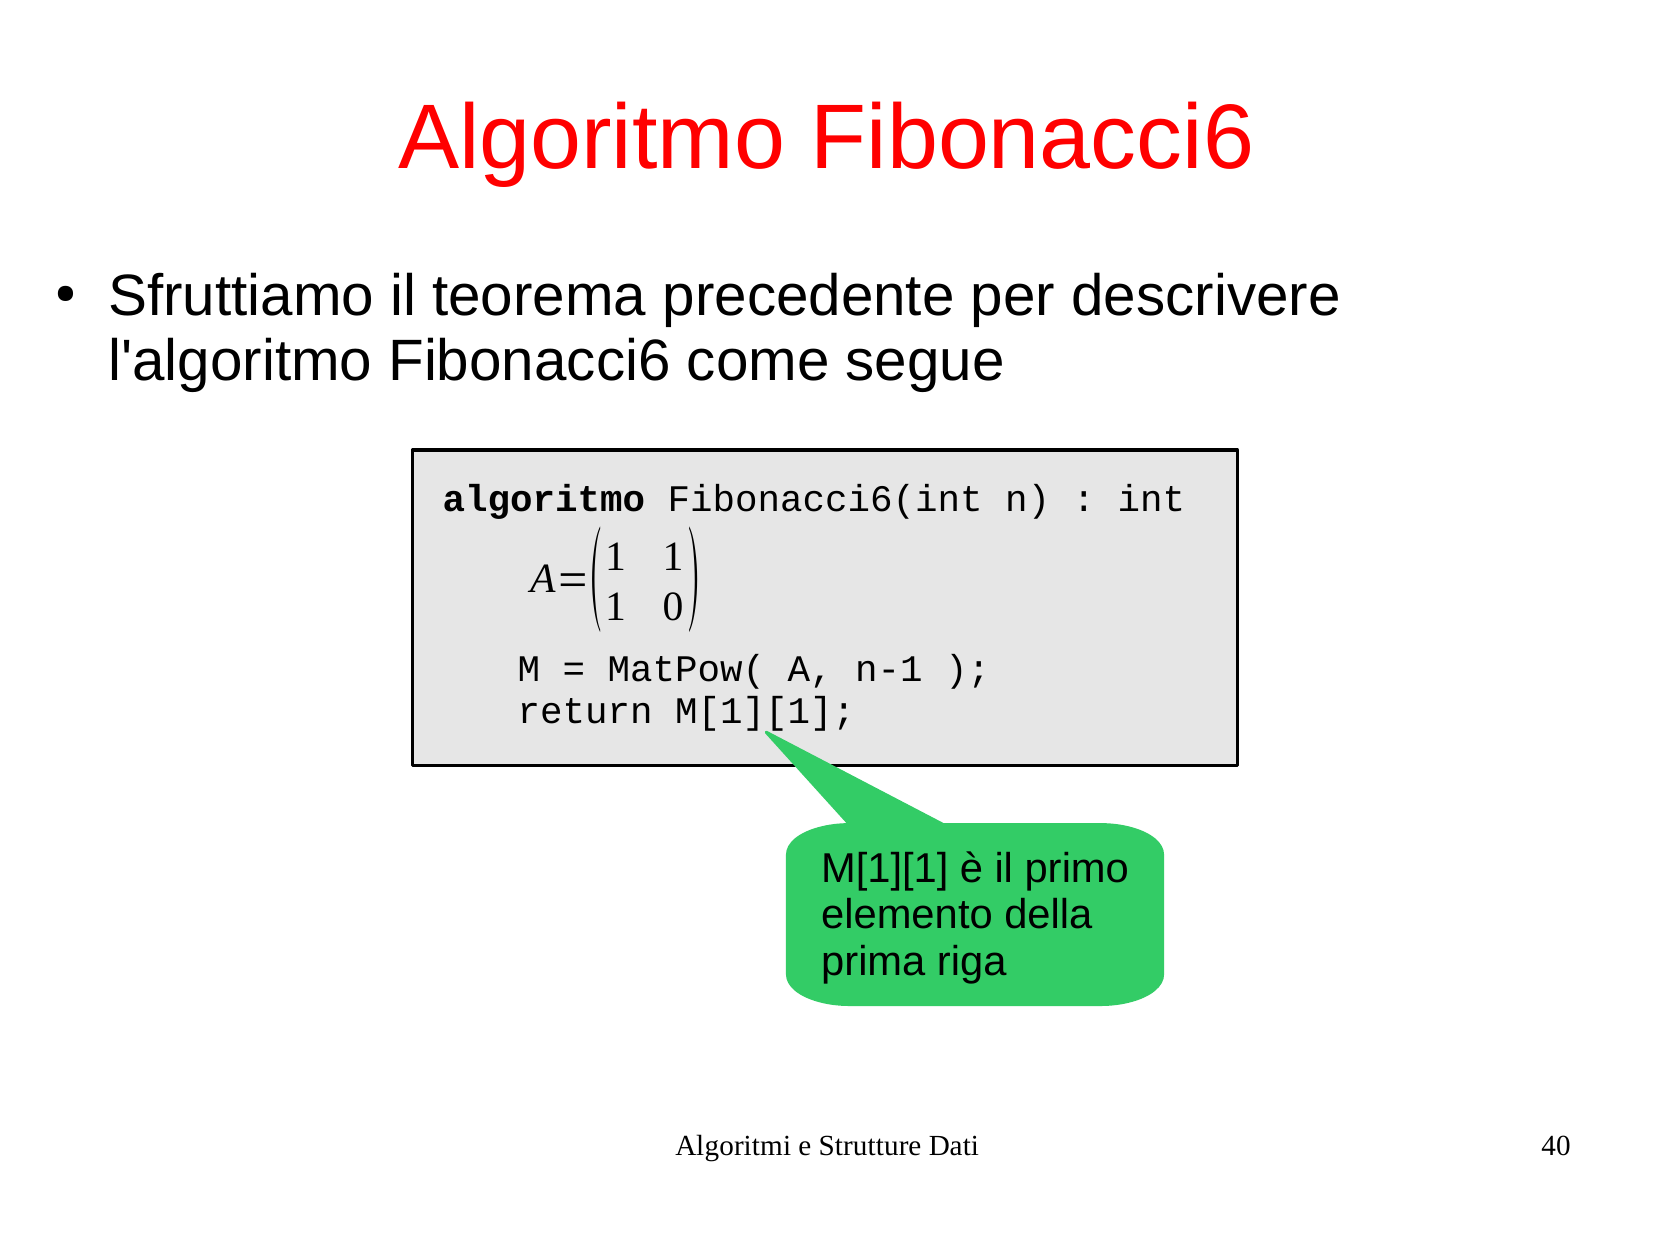

# Algoritmo Fibonacci6
Sfruttiamo il teorema precedente per descrivere l'algoritmo Fibonacci6 come segue
algoritmo Fibonacci6(int n) : int
	M = MatPow( A, n-1 );
	return M[1][1];
M[1][1] è il primo elemento della prima riga
Algoritmi e Strutture Dati
40